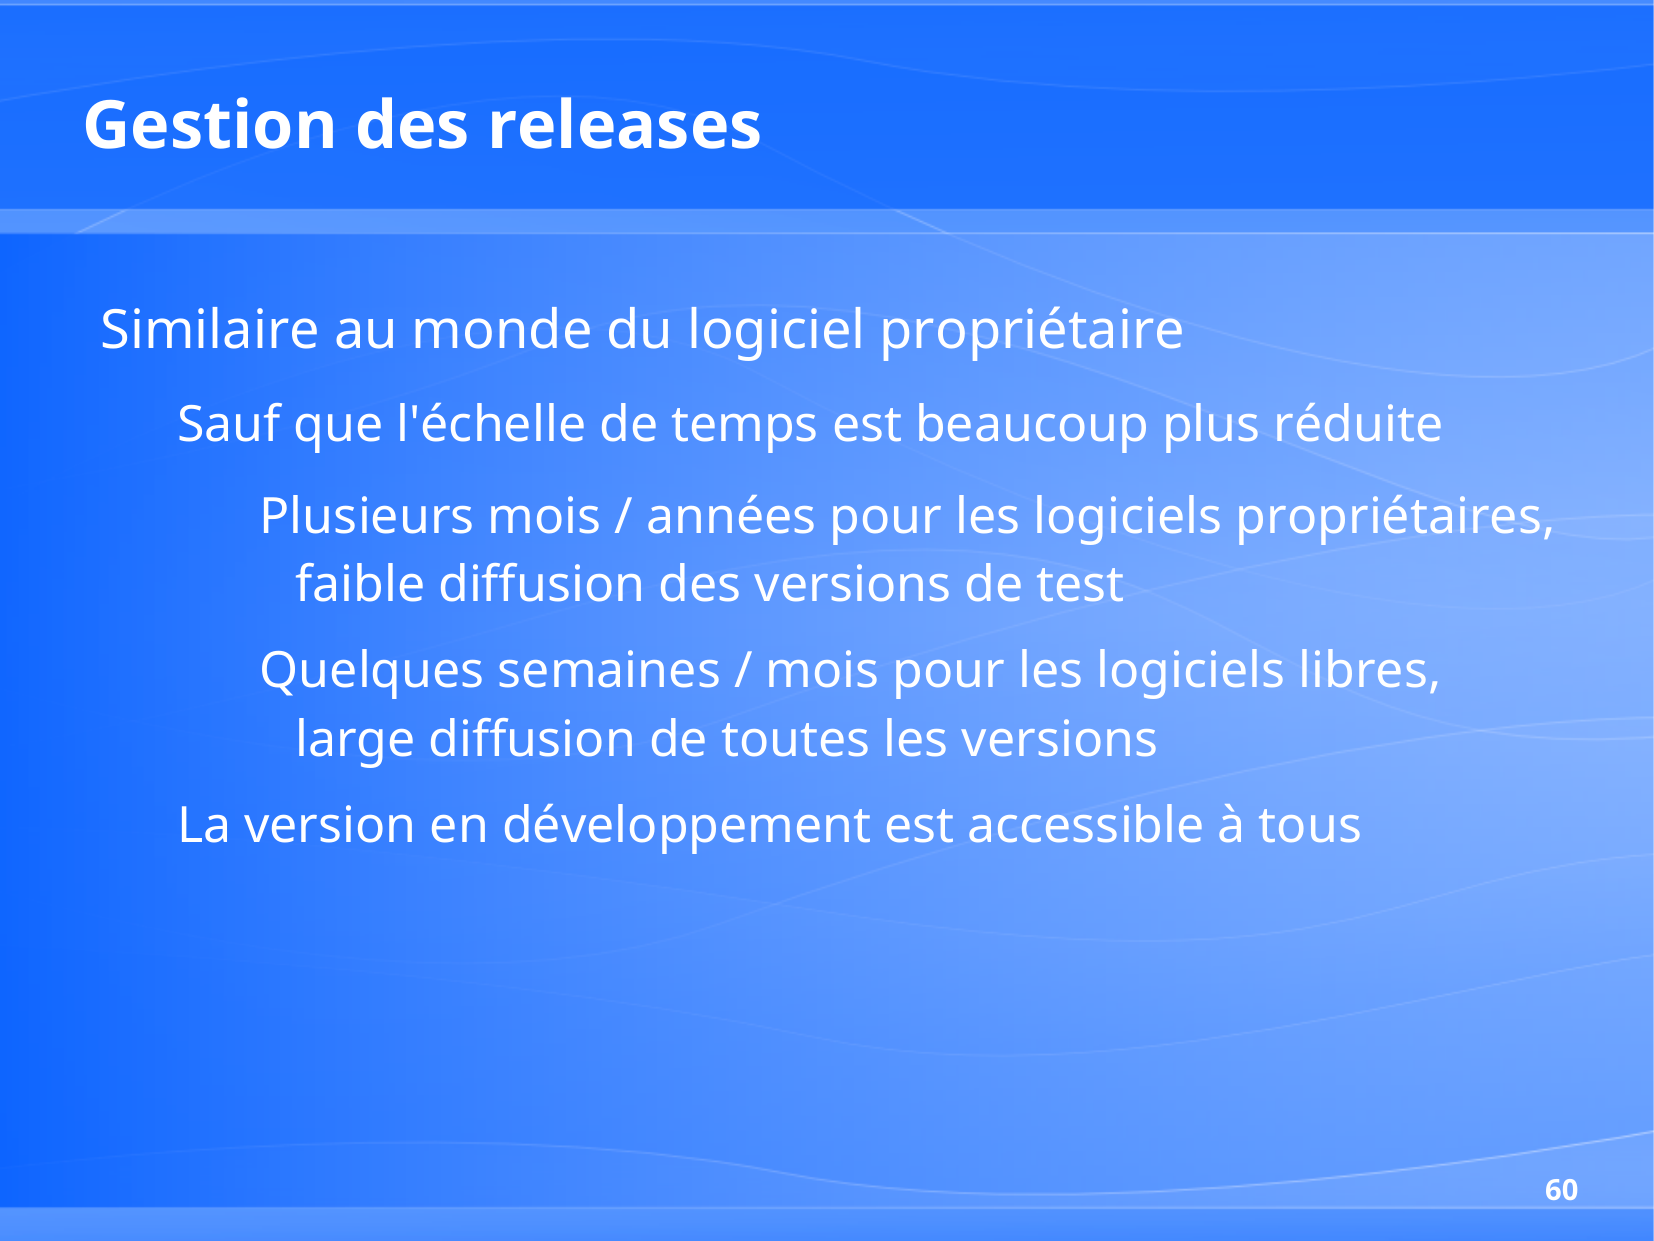

# Gestion des releases
Similaire au monde du logiciel propriétaire
Sauf que l'échelle de temps est beaucoup plus réduite
Plusieurs mois / années pour les logiciels propriétaires, faible diffusion des versions de test
Quelques semaines / mois pour les logiciels libres, large diffusion de toutes les versions
La version en développement est accessible à tous
60